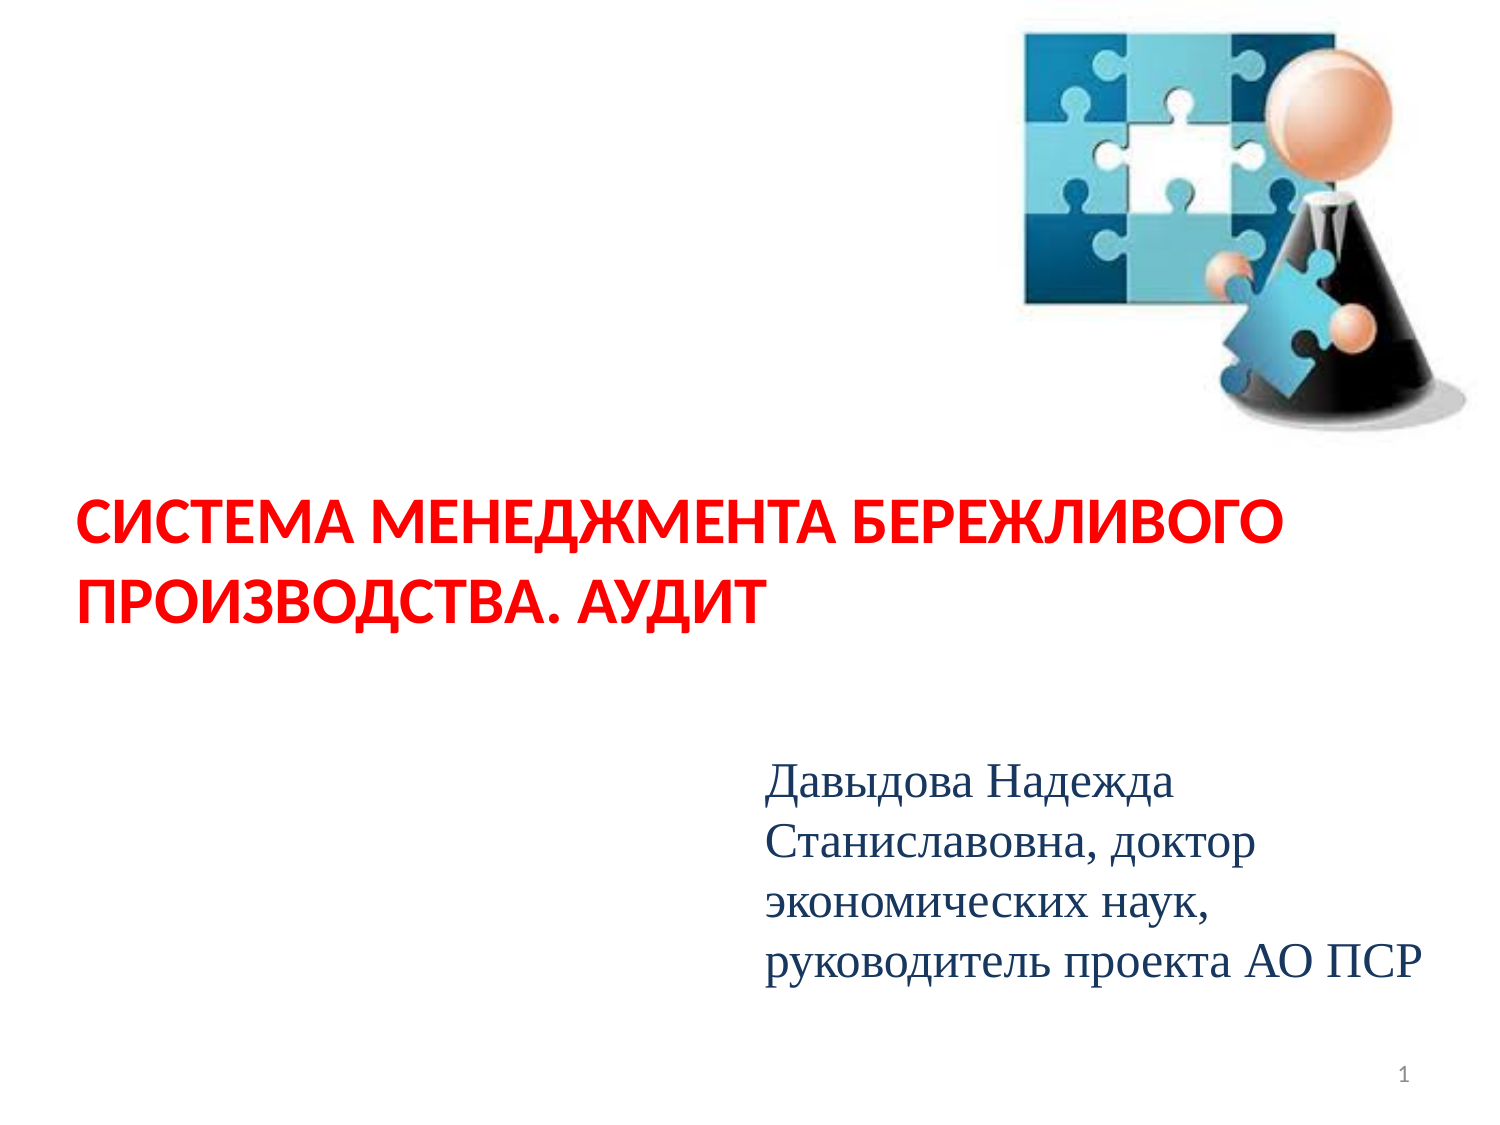

СИСТЕМА МЕНЕДЖМЕНТА БЕРЕЖЛИВОГО ПРОИЗВОДСТВА. АУДИТ
Давыдова Надежда Станиславовна, доктор экономических наук,
руководитель проекта АО ПСР